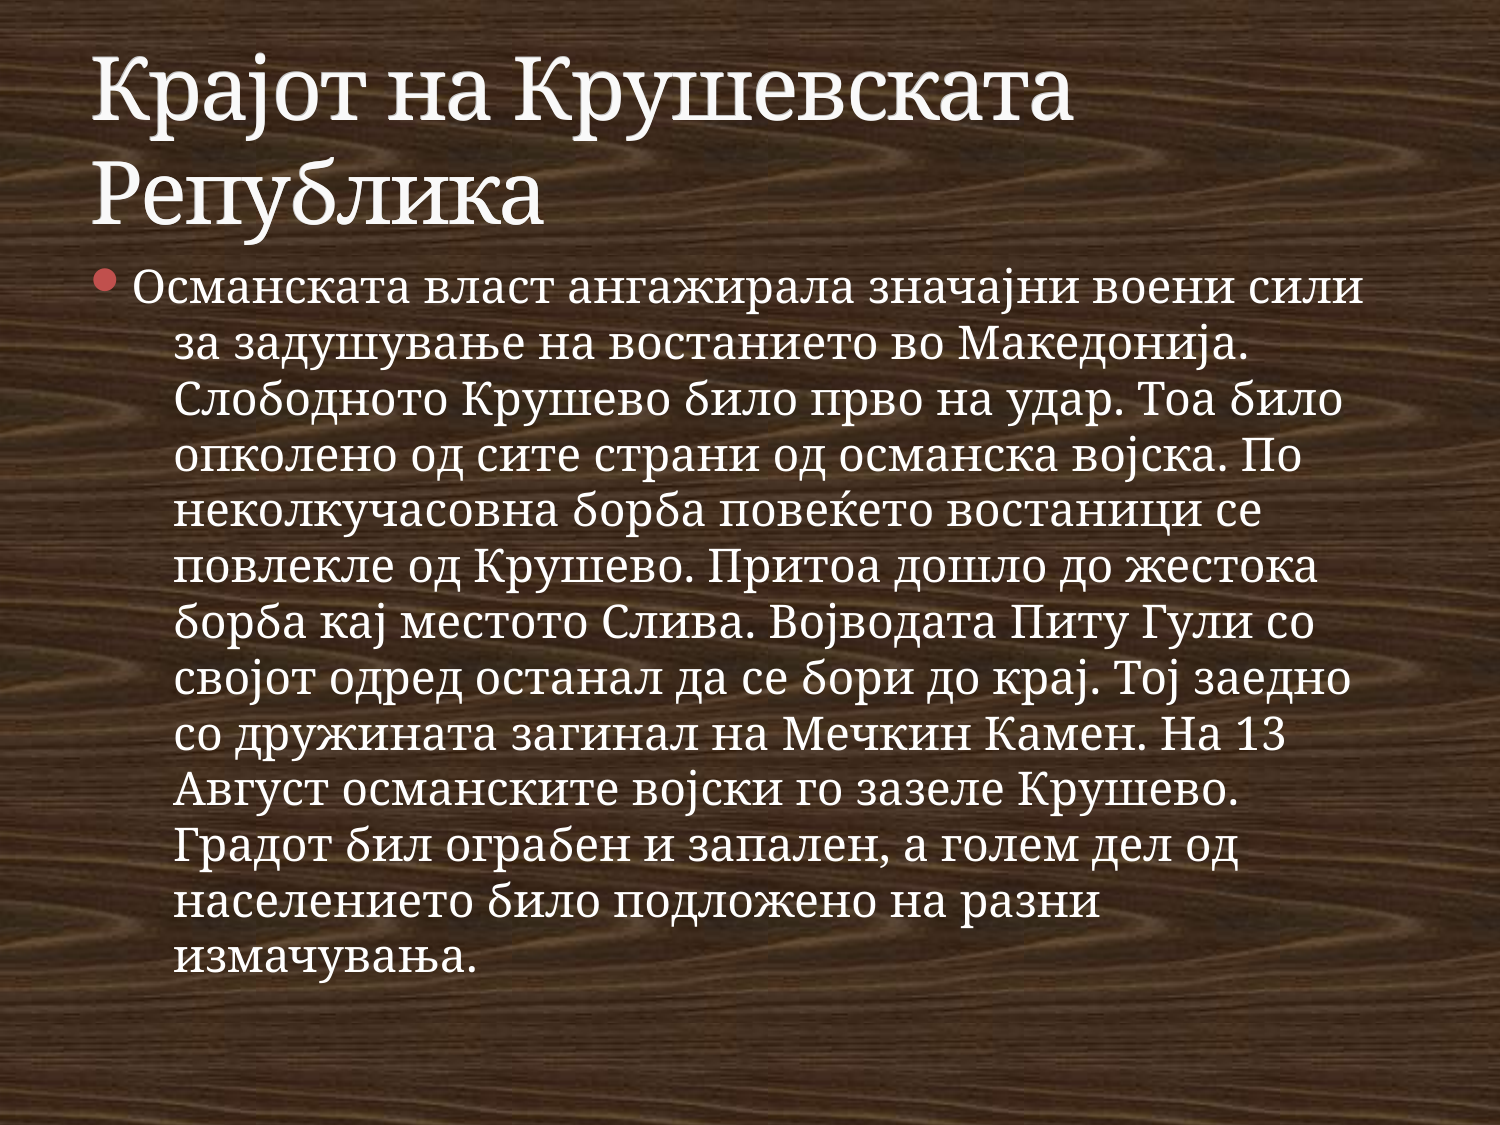

Крајот на Крушевската Република
# Османската власт ангажирала значајни воени сили за задушување на востанието во Македонија. Слободното Крушево било прво на удар. Тоа било опколено од сите страни од османска војска. По неколкучасовна борба повеќето востаници се повлекле од Крушево. Притоа дошло до жестока борба кај местото Слива. Војводата Питу Гули со својот одред останал да се бори до крај. Тој заедно со дружината загинал на Мечкин Камен. На 13 Август османските војски го зазеле Крушево. Градот бил ограбен и запален, а голем дел од населението било подложено на разни измачувања.